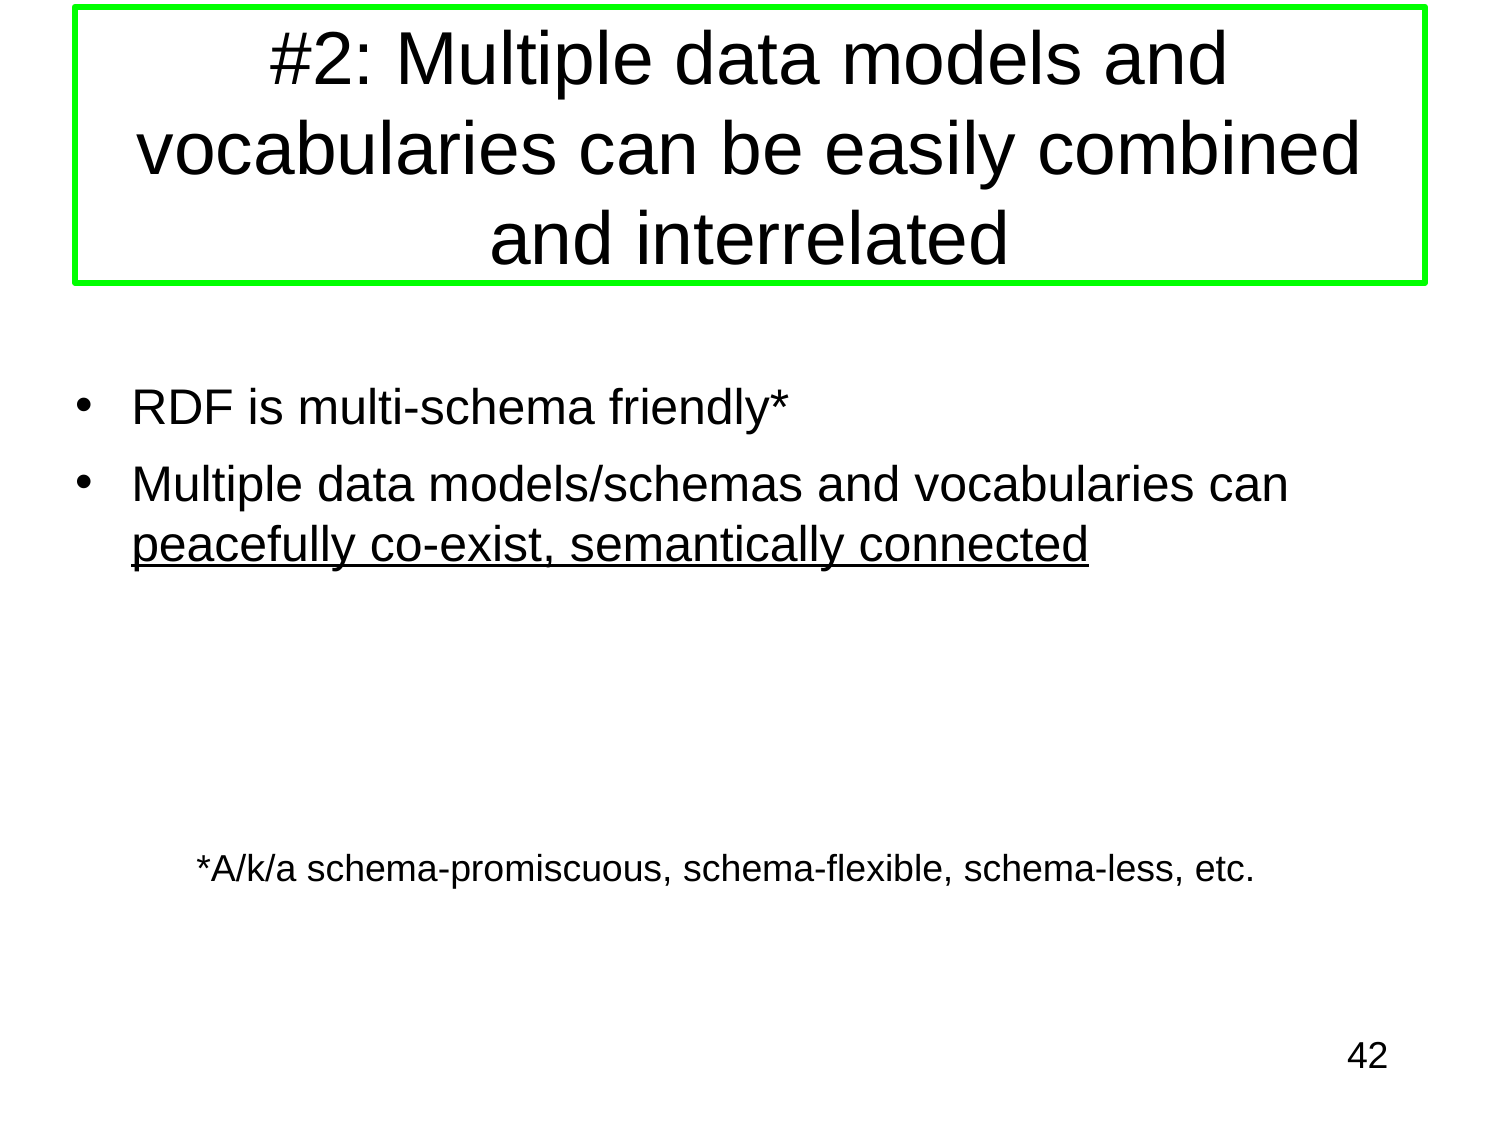

# #2: Multiple data models and vocabularies can be easily combined and interrelated
RDF is multi-schema friendly*
Multiple data models/schemas and vocabularies can peacefully co-exist, semantically connected
*A/k/a schema-promiscuous, schema-flexible, schema-less, etc.
42